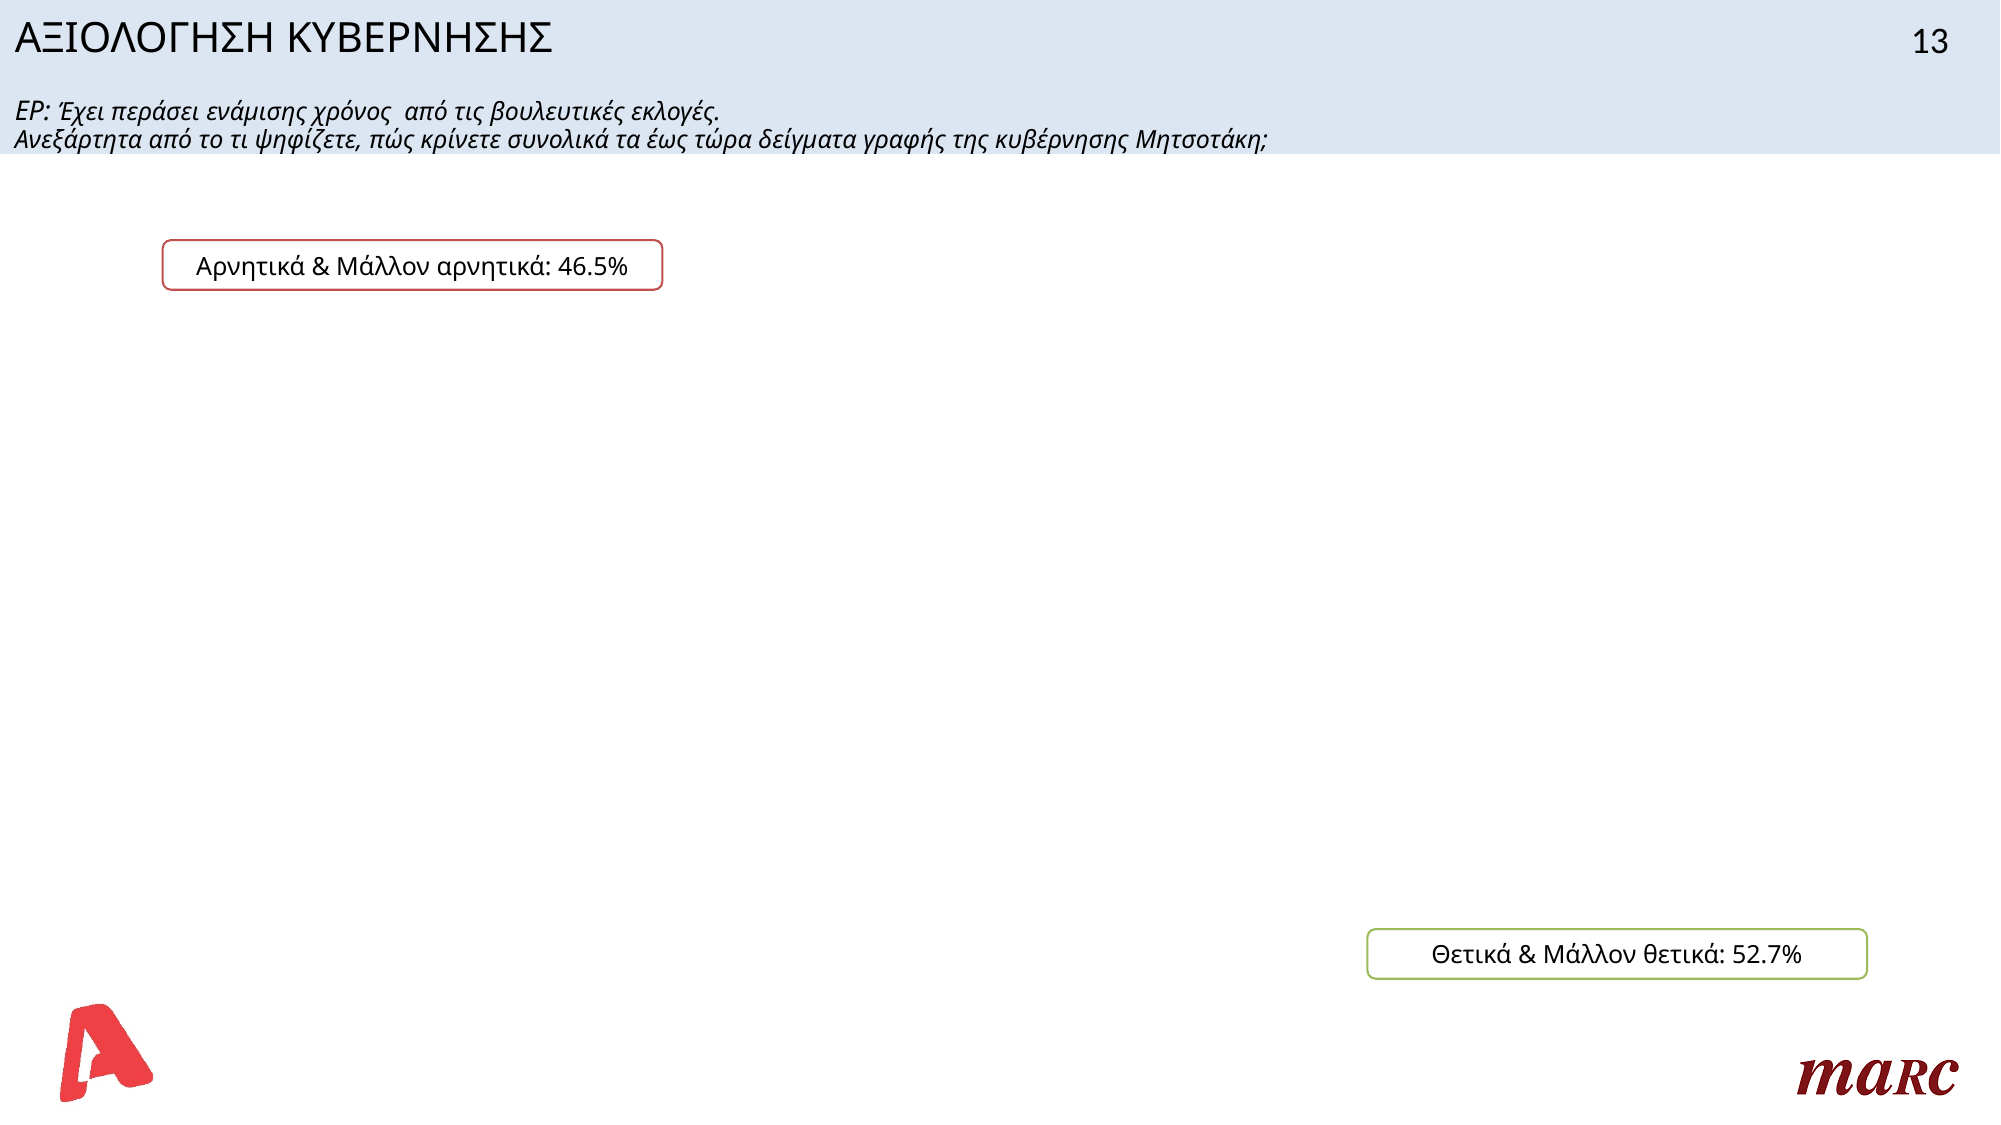

# ΑΞΙΟΛΟΓΗΣΗ ΚΥΒΕΡΝΗΣΗΣ ΕΡ: Έχει περάσει ενάμισης χρόνος από τις βουλευτικές εκλογές. Ανεξάρτητα από το τι ψηφίζετε, πώς κρίνετε συνολικά τα έως τώρα δείγματα γραφής της κυβέρνησης Μητσοτάκη;
Αρνητικά & Μάλλον αρνητικά: 46.5%
### Chart
| Category | |
|---|---|Θετικά & Μάλλον θετικά: 52.7%